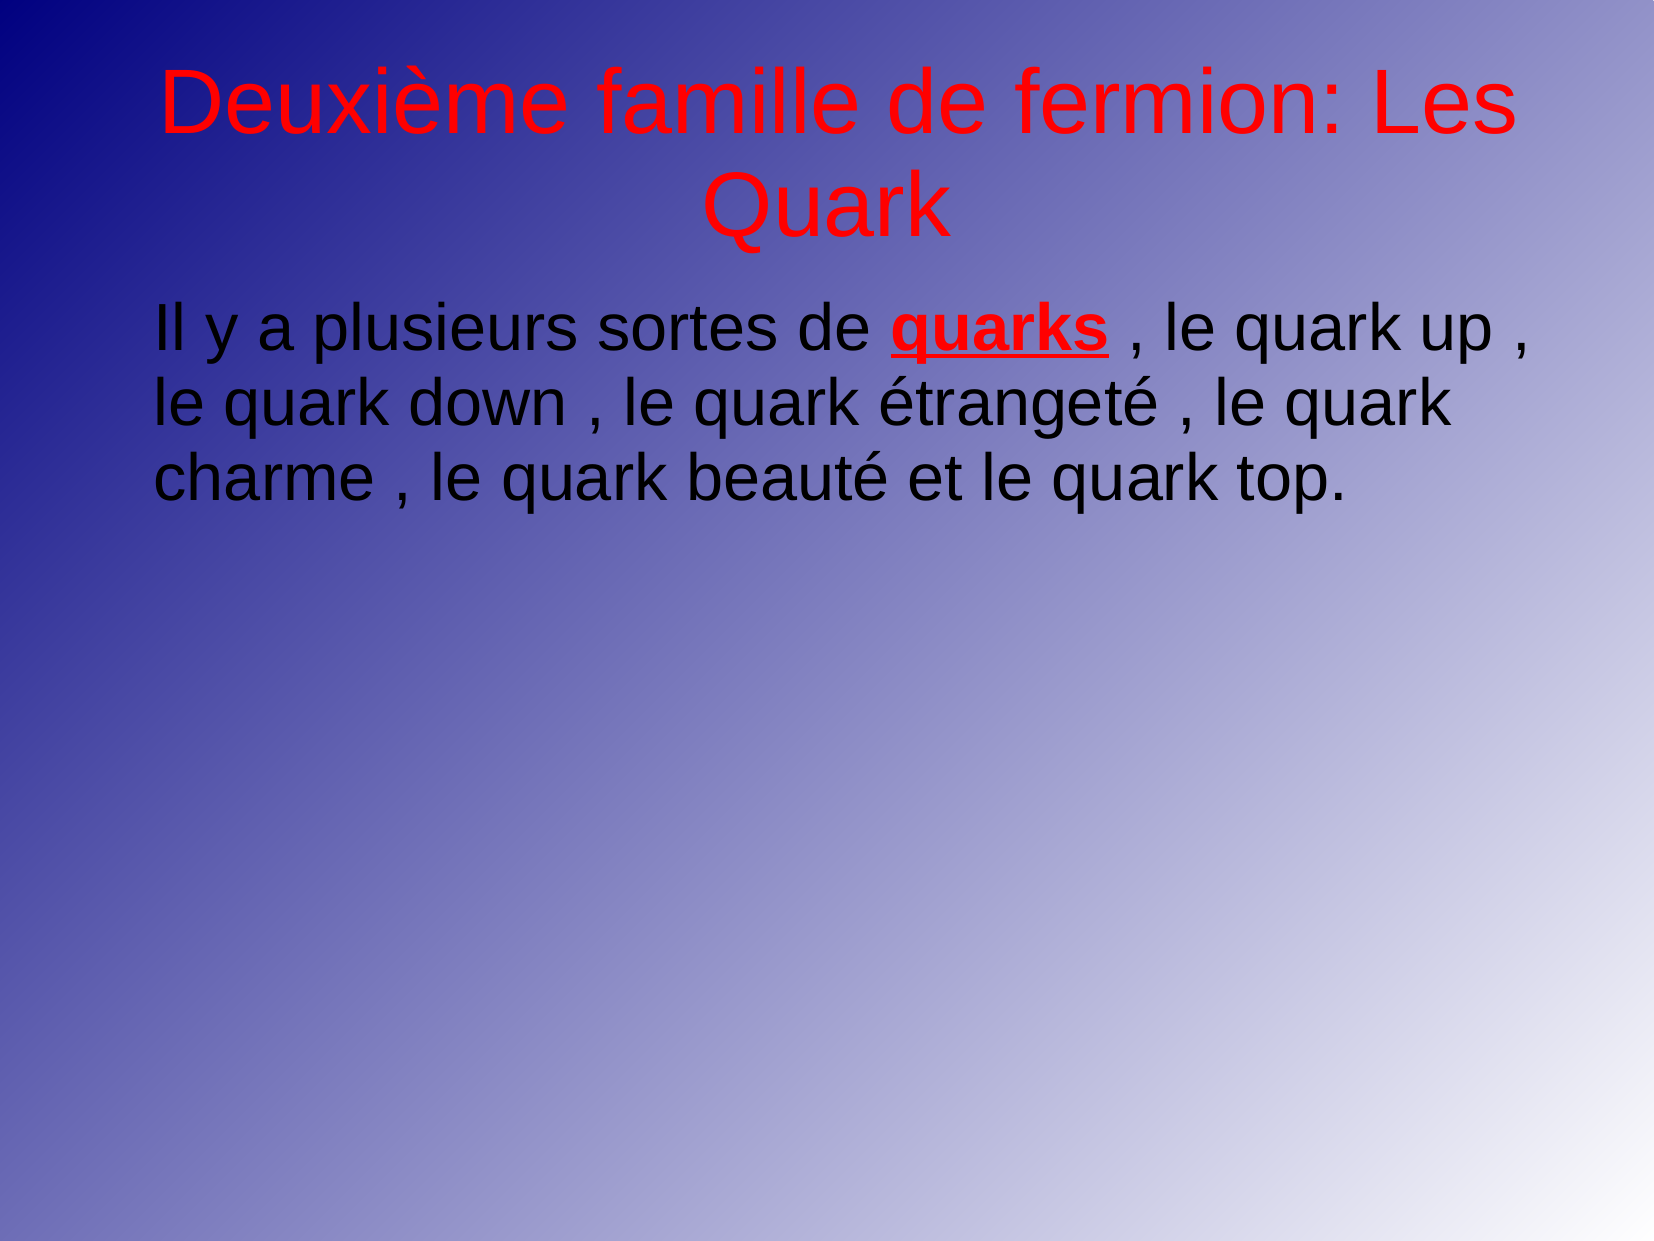

# Deuxième famille de fermion: Les Quark
Il y a plusieurs sortes de quarks , le quark up , le quark down , le quark étrangeté , le quark charme , le quark beauté et le quark top.